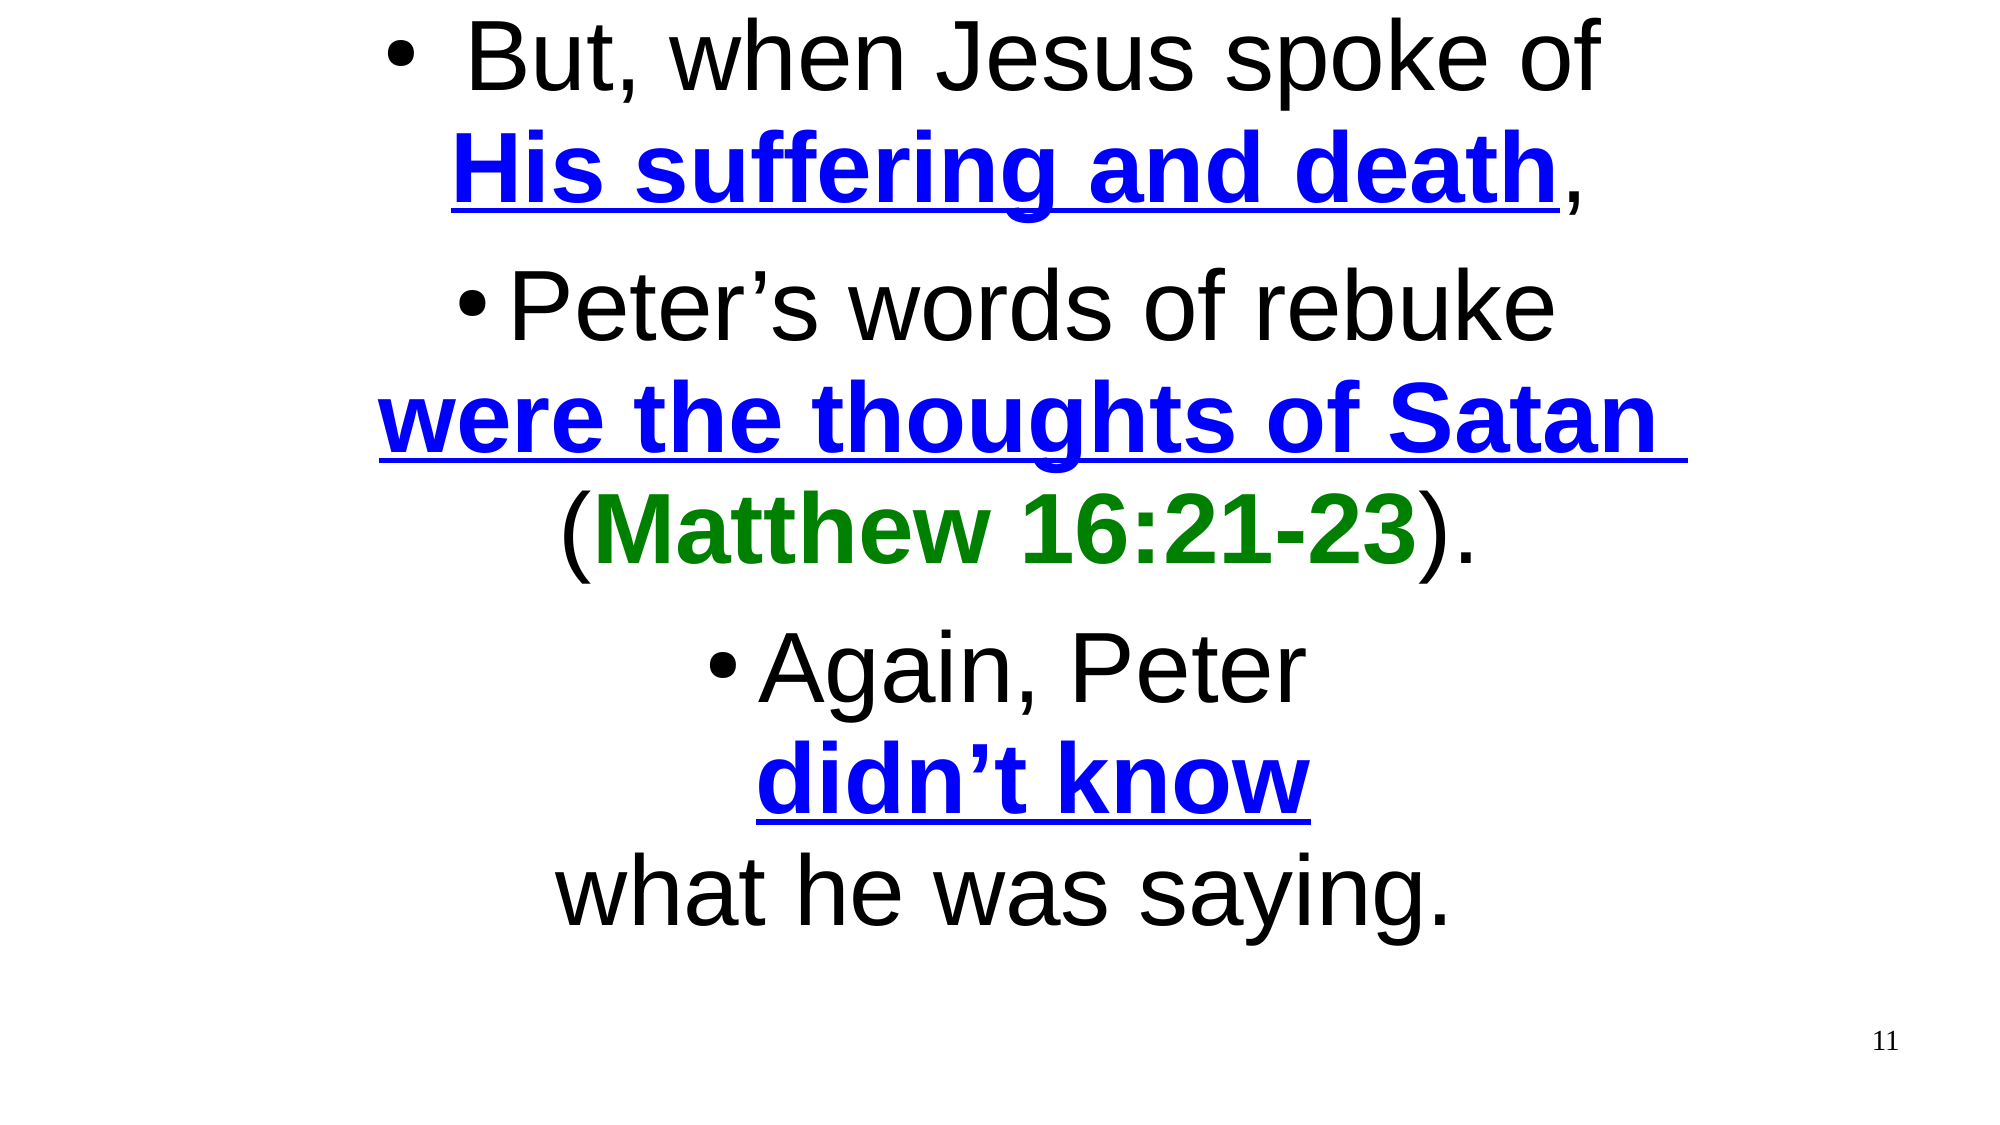

# But, when Jesus spoke of His suffering and death,
Peter’s words of rebuke
were the thoughts of Satan
(Matthew 16:21-23).
Again, Peter
didn’t know
what he was saying.
11